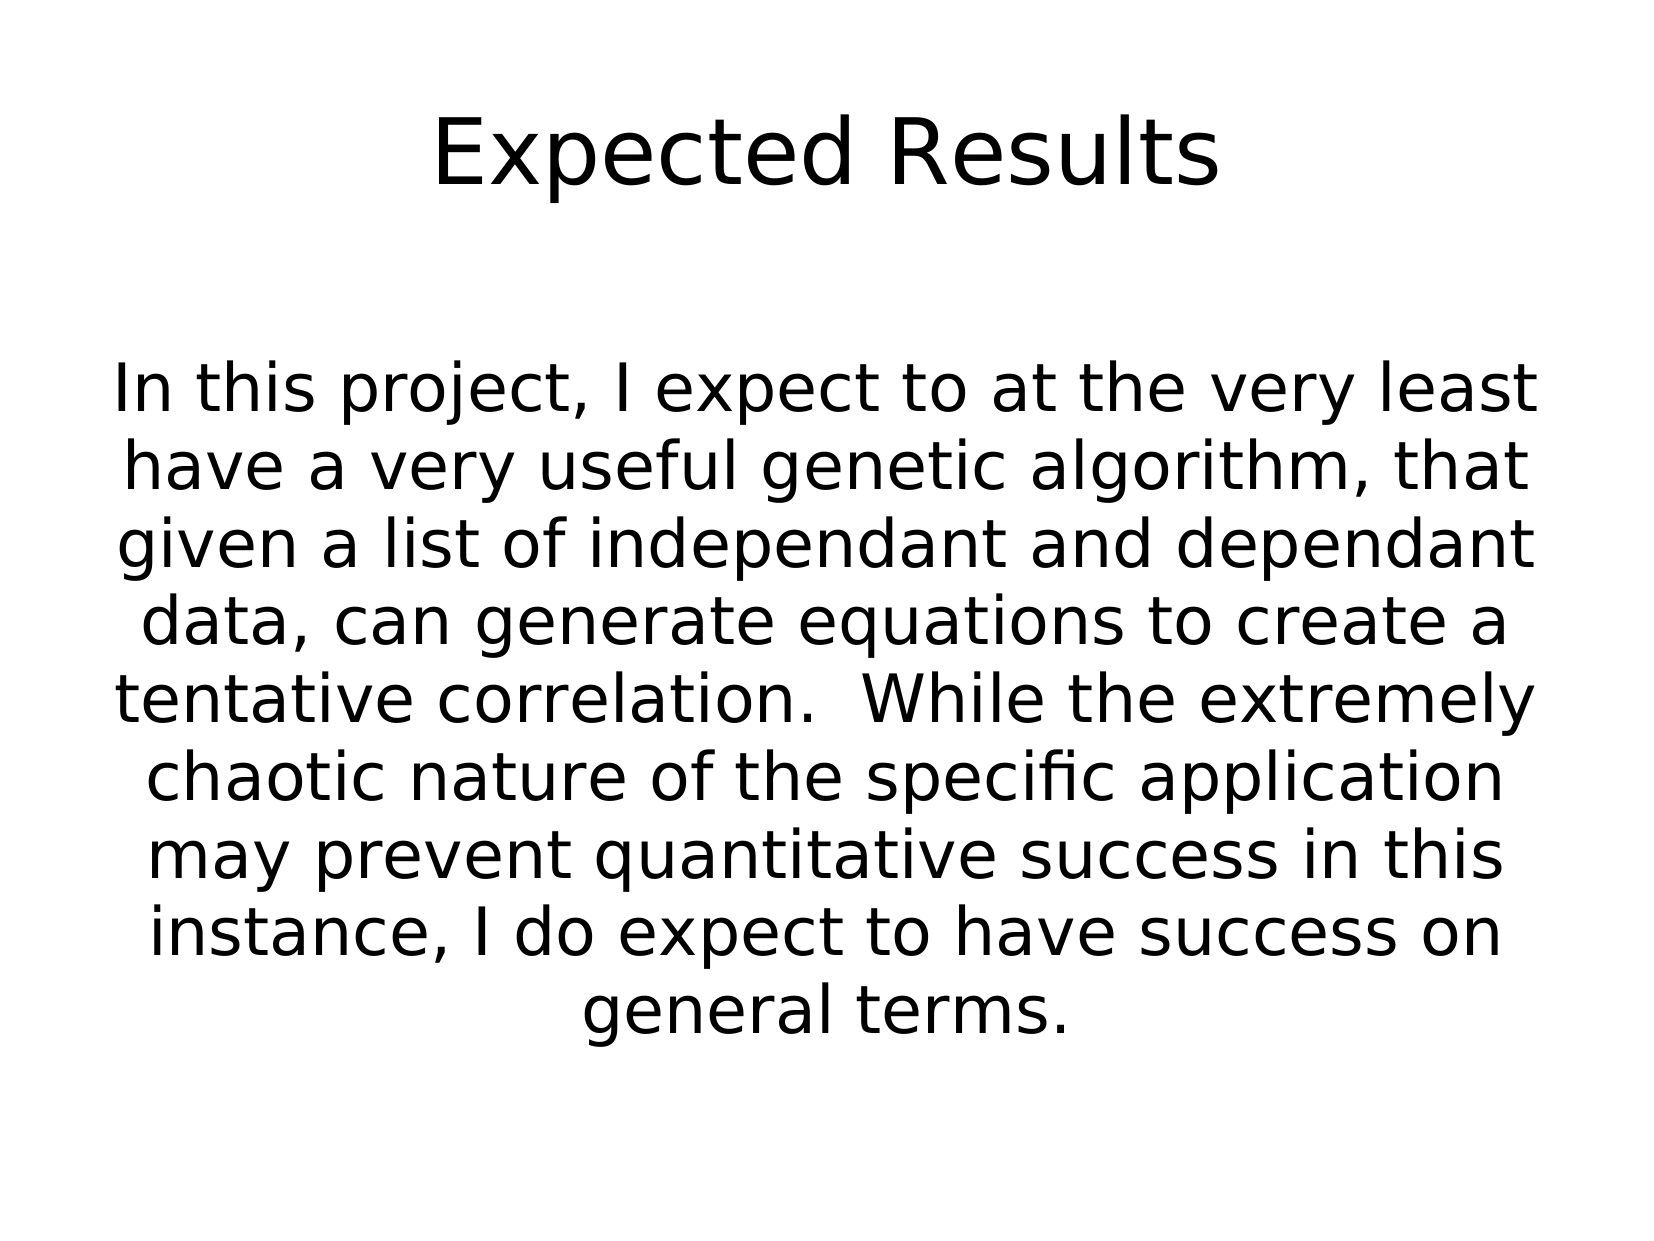

# Expected Results
In this project, I expect to at the very least have a very useful genetic algorithm, that given a list of independant and dependant data, can generate equations to create a tentative correlation. While the extremely chaotic nature of the specific application may prevent quantitative success in this instance, I do expect to have success on general terms.